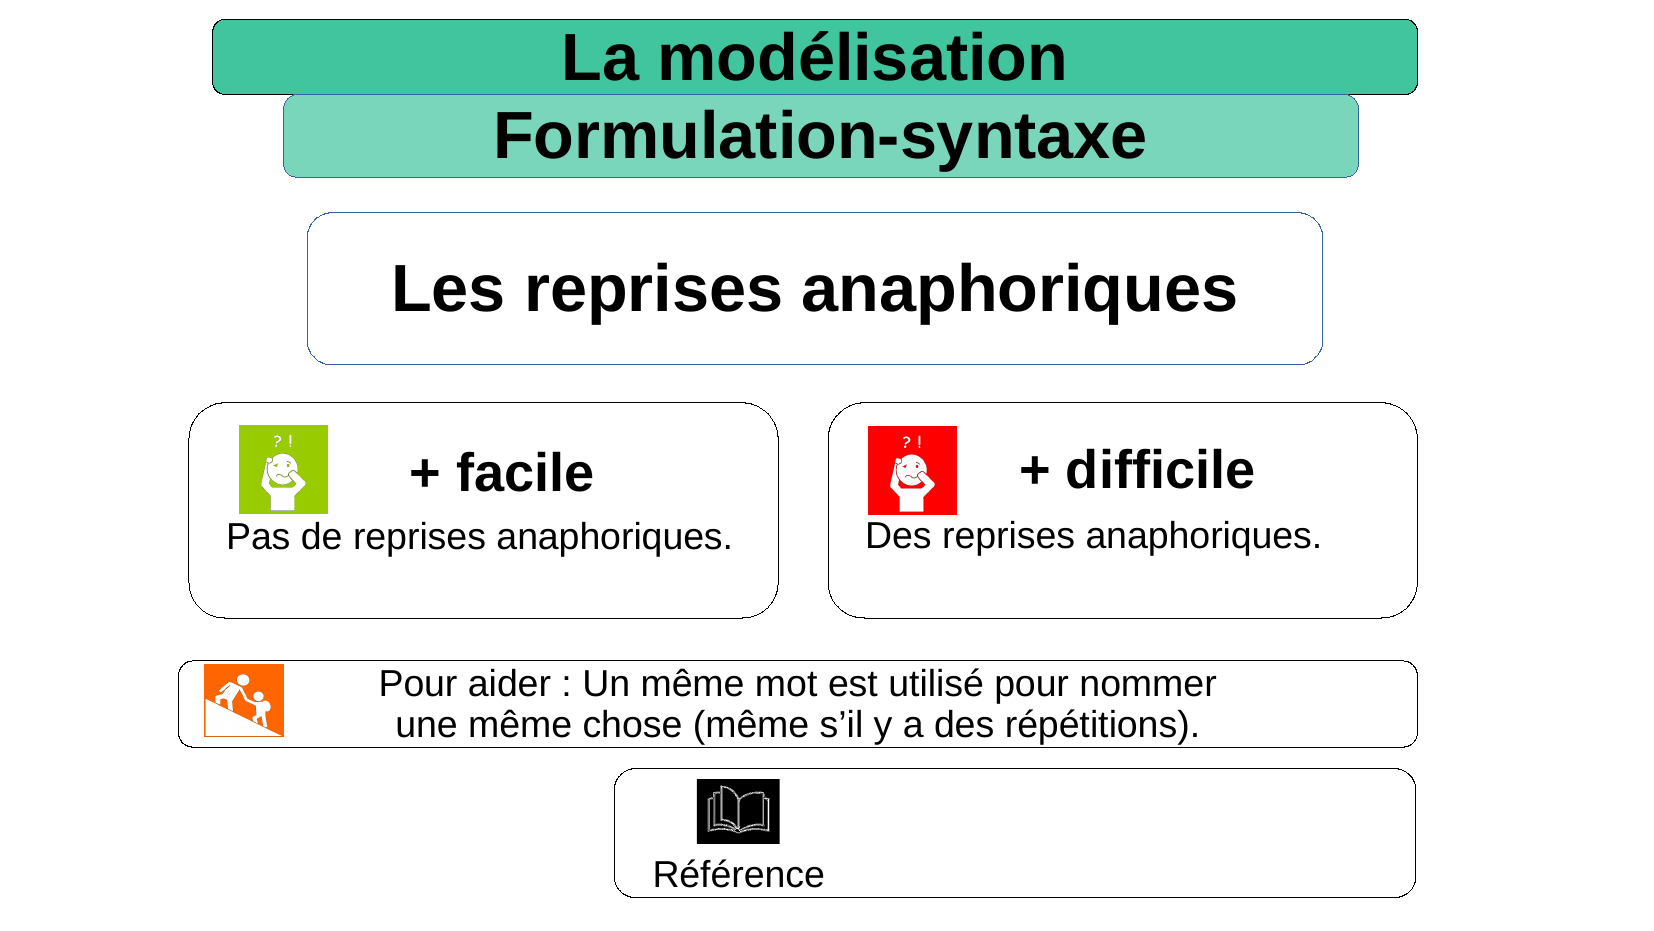

La modélisation
Formulation-syntaxe
Les reprises anaphoriques
+ difficile
+ facile
Des reprises anaphoriques.
Pas de reprises anaphoriques.
Pour aider : Un même mot est utilisé pour nommer
une même chose (même s’il y a des répétitions).
Référence